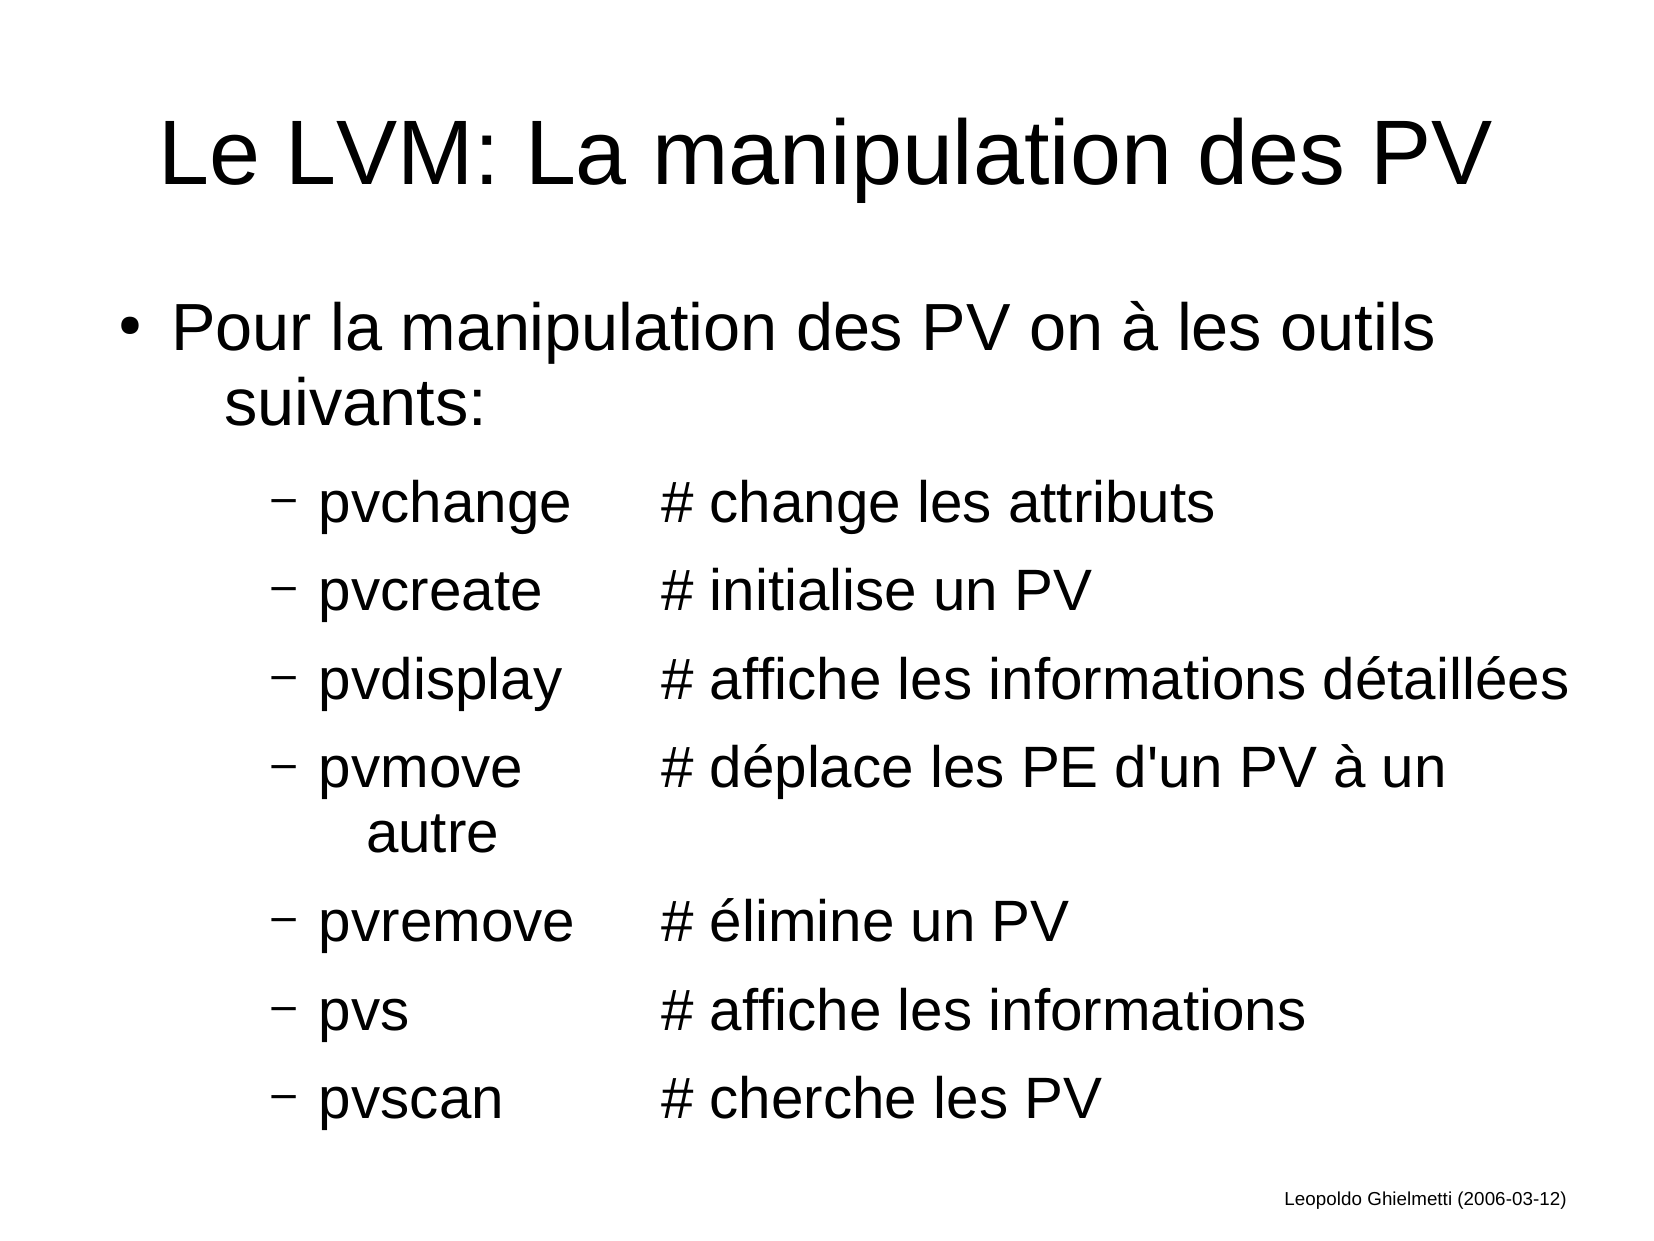

# Le LVM: La manipulation des PV
Pour la manipulation des PV on à les outils suivants:
pvchange	# change les attributs
pvcreate	# initialise un PV
pvdisplay	# affiche les informations détaillées
pvmove	# déplace les PE d'un PV à un autre
pvremove	# élimine un PV
pvs	# affiche les informations
pvscan	# cherche les PV
Leopoldo Ghielmetti (2006-03-12)